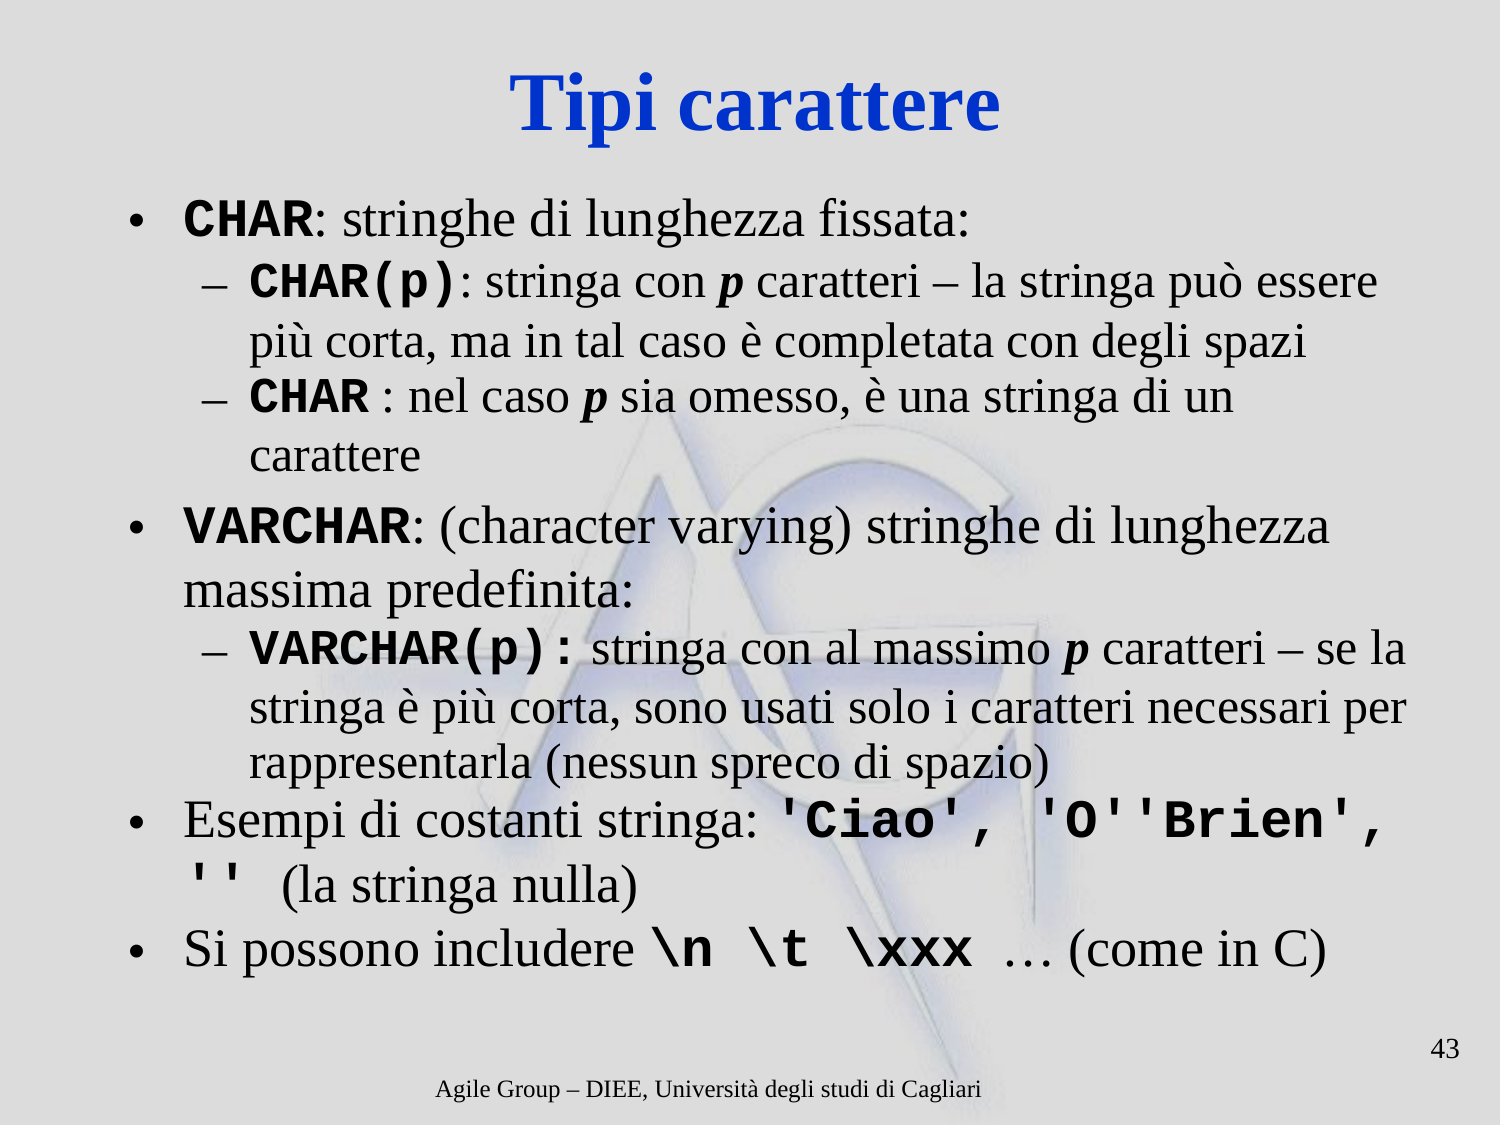

# Tipi carattere
CHAR: stringhe di lunghezza fissata:
CHAR(p): stringa con p caratteri – la stringa può essere più corta, ma in tal caso è completata con degli spazi
CHAR : nel caso p sia omesso, è una stringa di un carattere
VARCHAR: (character varying) stringhe di lunghezza massima predefinita:
VARCHAR(p): stringa con al massimo p caratteri – se la stringa è più corta, sono usati solo i caratteri necessari per rappresentarla (nessun spreco di spazio)
Esempi di costanti stringa: 'Ciao', 'O''Brien', '' (la stringa nulla)
Si possono includere \n \t \xxx … (come in C)
43